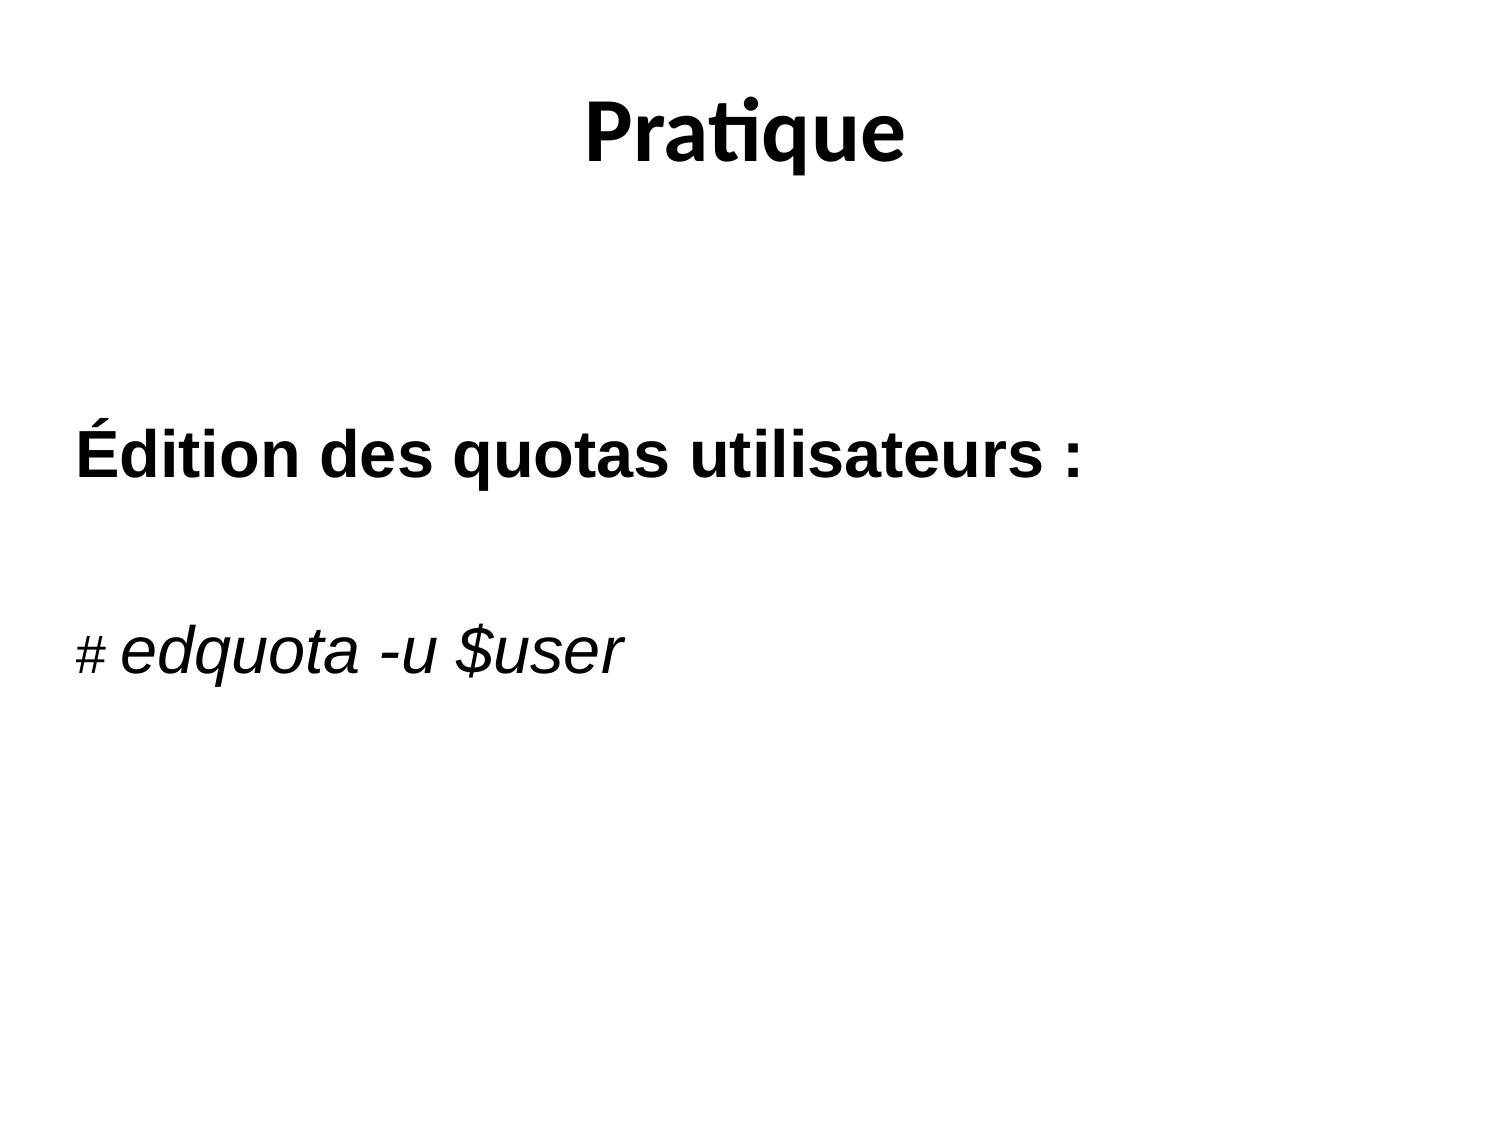

# Pratique
Édition des quotas utilisateurs :
# edquota -u $user